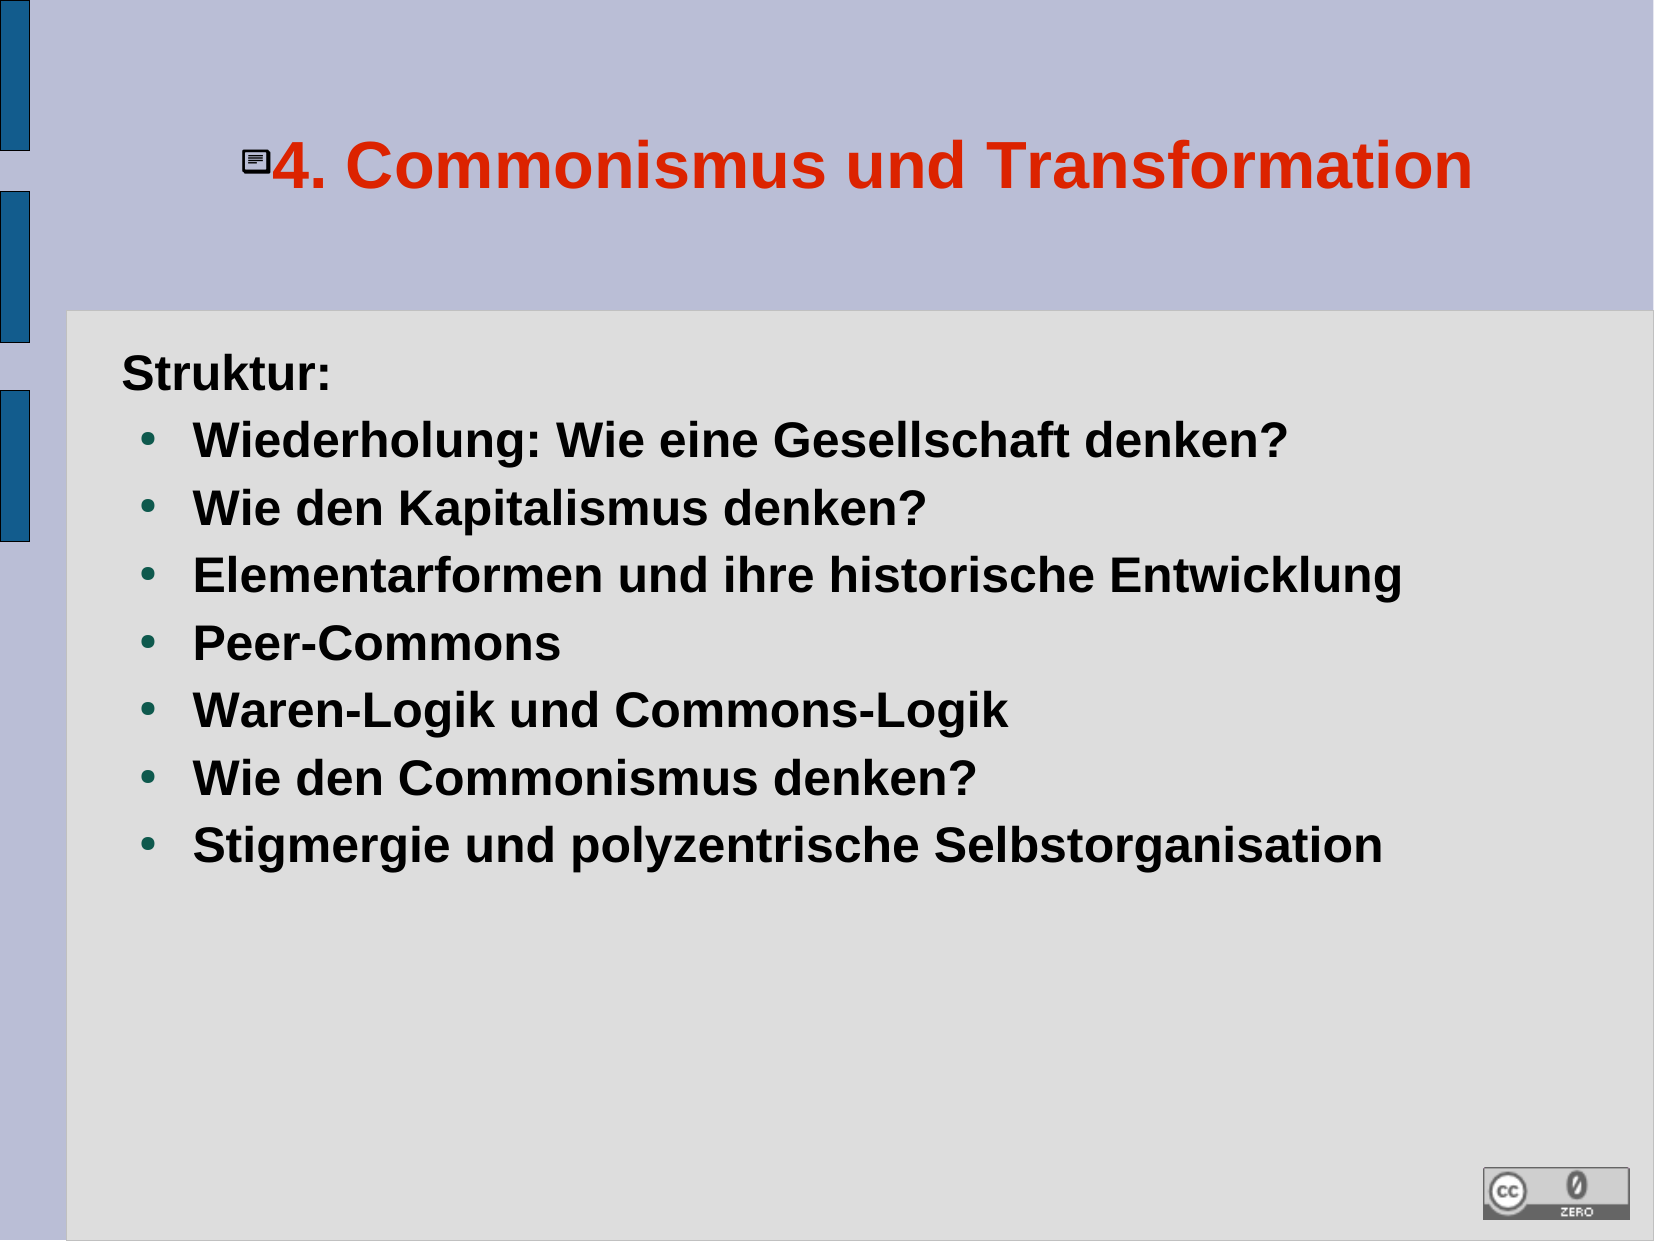

# 4. Commonismus und Transformation
Struktur:
Wiederholung: Wie eine Gesellschaft denken?
Wie den Kapitalismus denken?
Elementarformen und ihre historische Entwicklung
Peer-Commons
Waren-Logik und Commons-Logik
Wie den Commonismus denken?
Stigmergie und polyzentrische Selbstorganisation